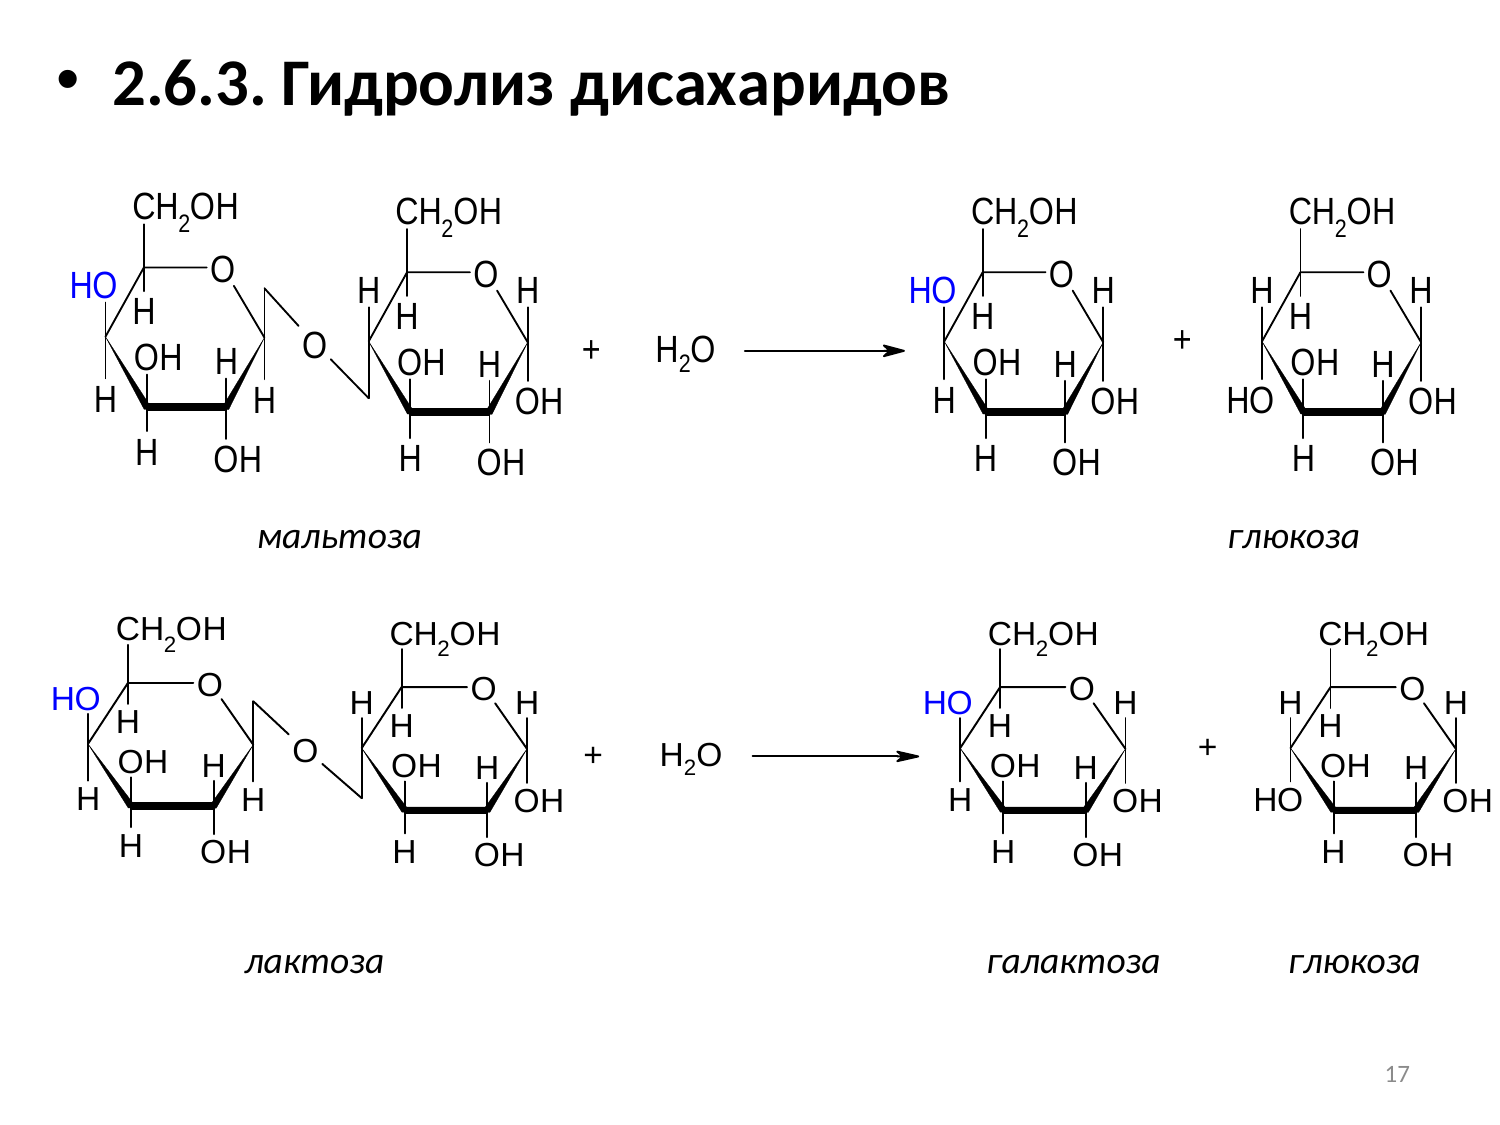

# 2.6.3. Гидролиз дисахаридов
мальтоза глюкоза
 лактоза галактоза глюкоза